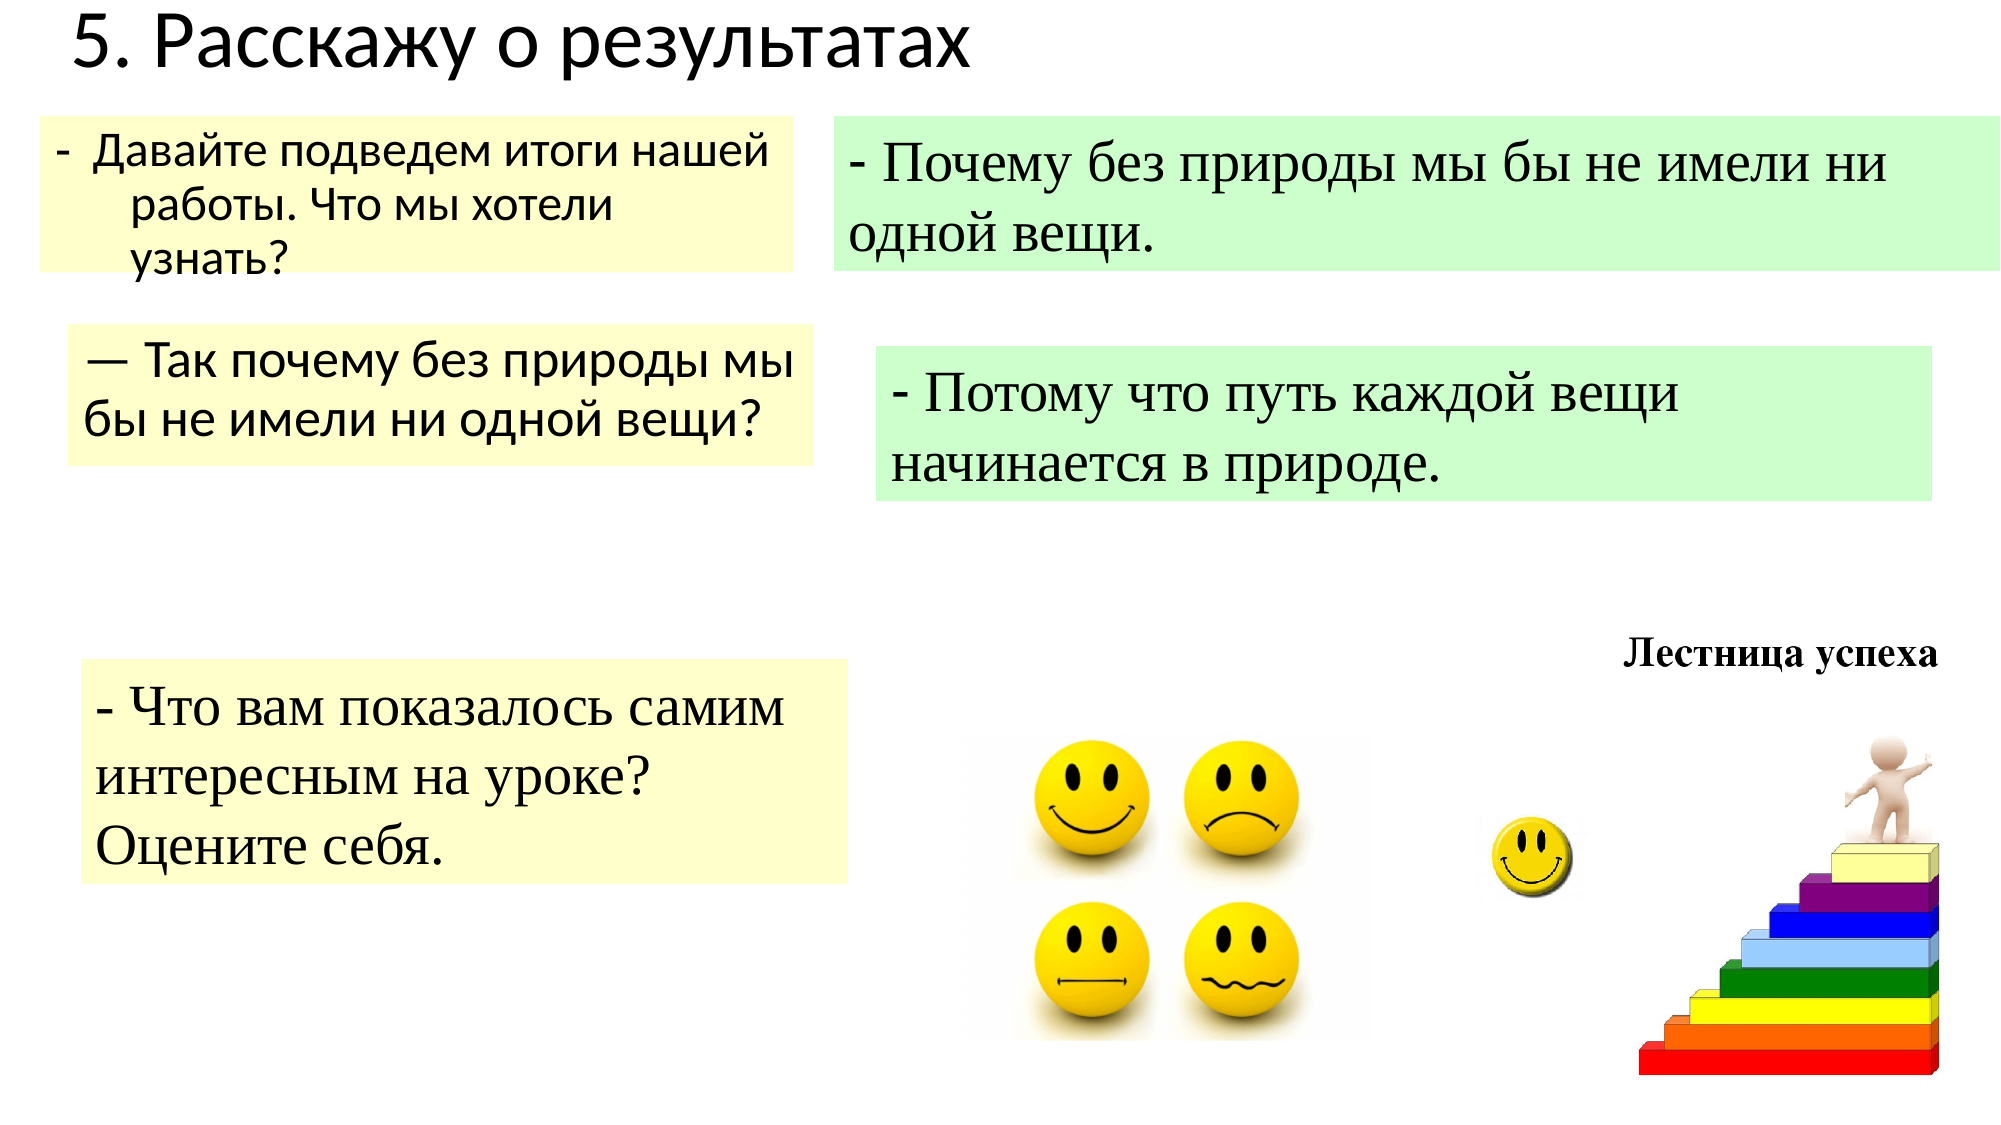

# 5. Расскажу о результатах
Давайте подведем итоги нашей работы. Что мы хотели узнать?
 Почему без природы мы бы не имели ни одной вещи.
— Так почему без природы мы бы не имели ни одной вещи?
 Потому что путь каждой вещи начинается в природе.
- Что вам показалось самим интересным на уроке? Оцените себя.